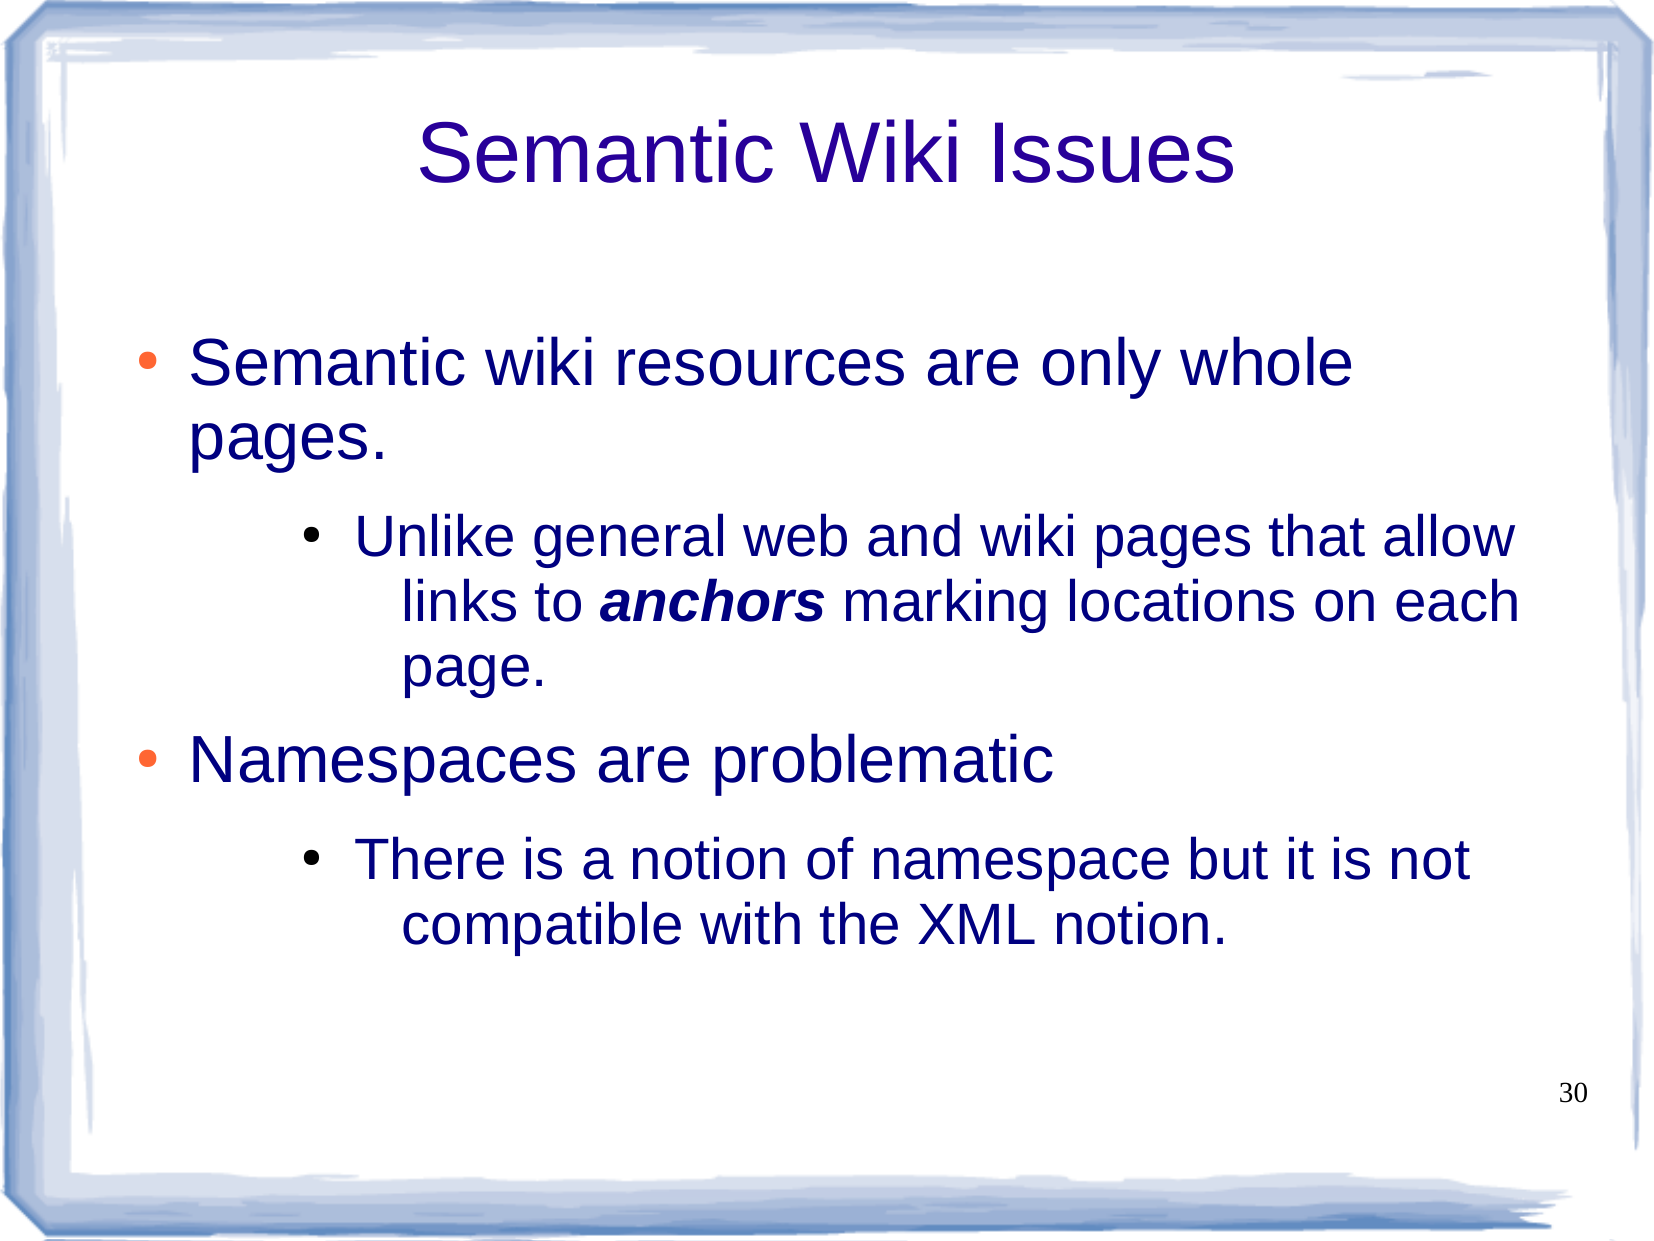

# Semantic Wiki Issues
Semantic wiki resources are only whole pages.
Unlike general web and wiki pages that allow links to anchors marking locations on each page.
Namespaces are problematic
There is a notion of namespace but it is not compatible with the XML notion.
30